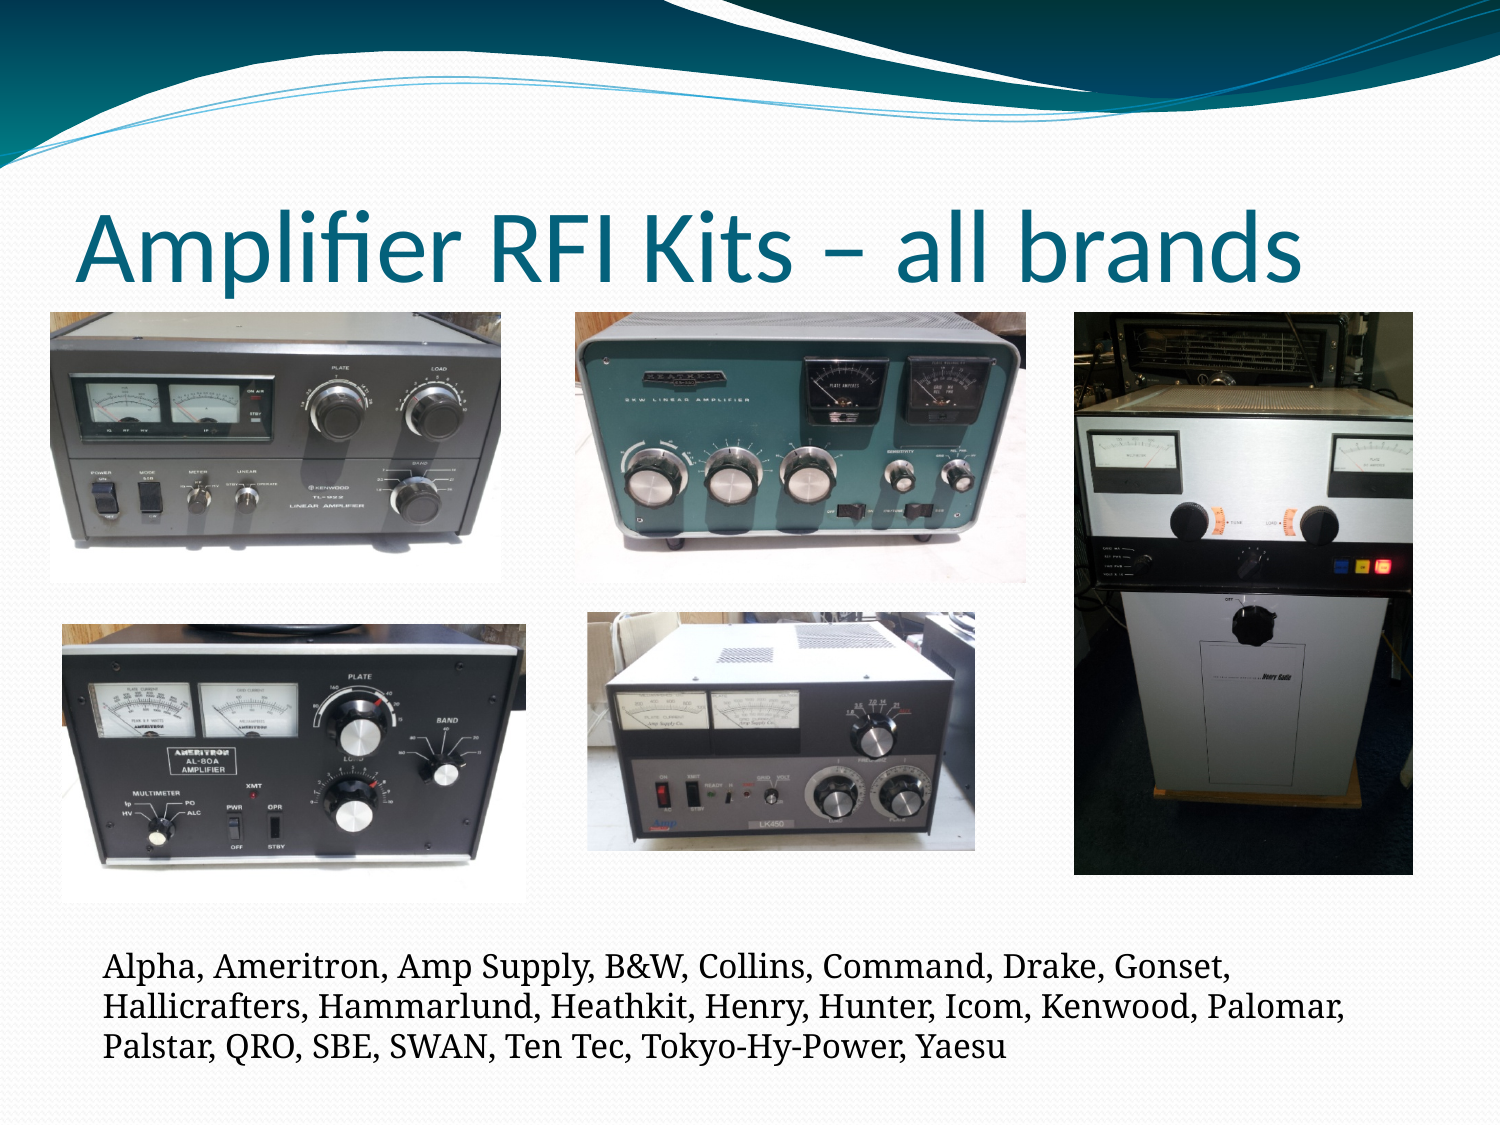

# Amplifier RFI Kits – all brands
Alpha, Ameritron, Amp Supply, B&W, Collins, Command, Drake, Gonset, Hallicrafters, Hammarlund, Heathkit, Henry, Hunter, Icom, Kenwood, Palomar, Palstar, QRO, SBE, SWAN, Ten Tec, Tokyo-Hy-Power, Yaesu